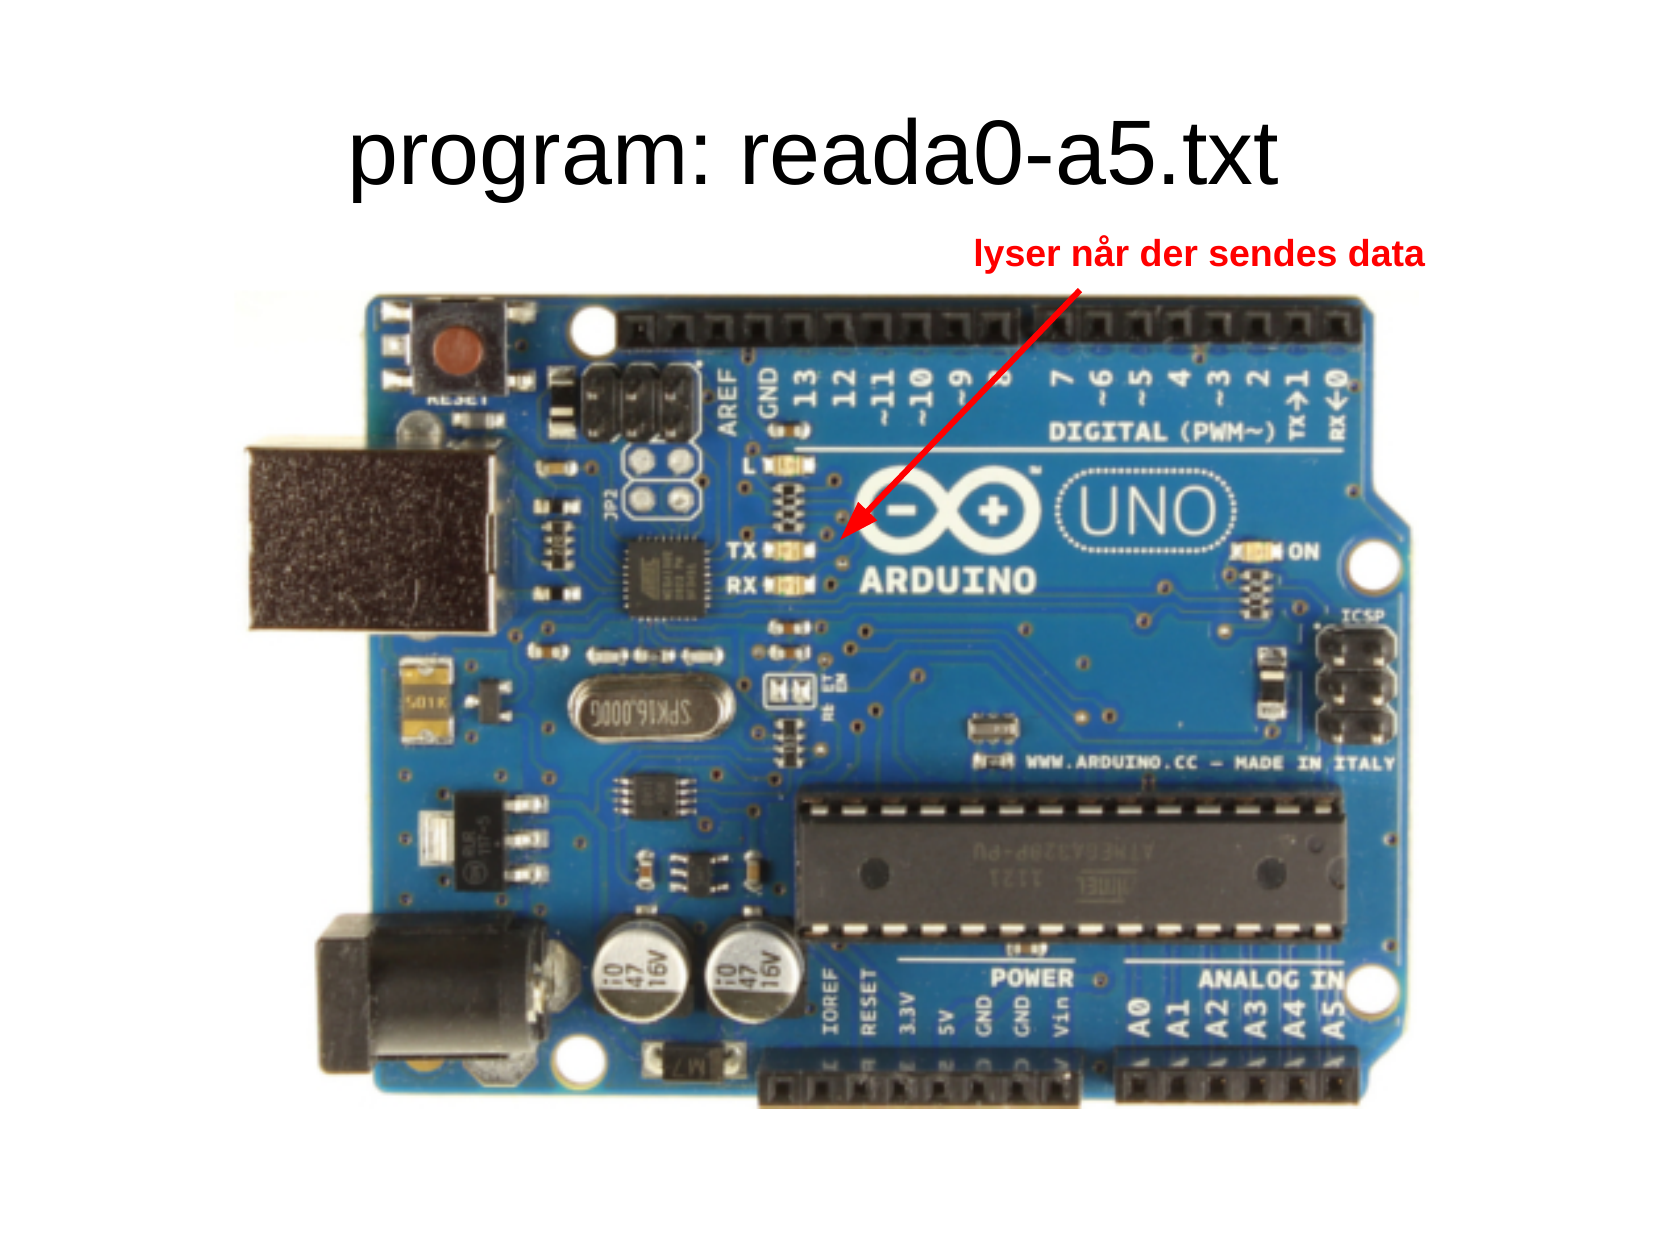

# program: reada0-a5.txt
lyser når der sendes data